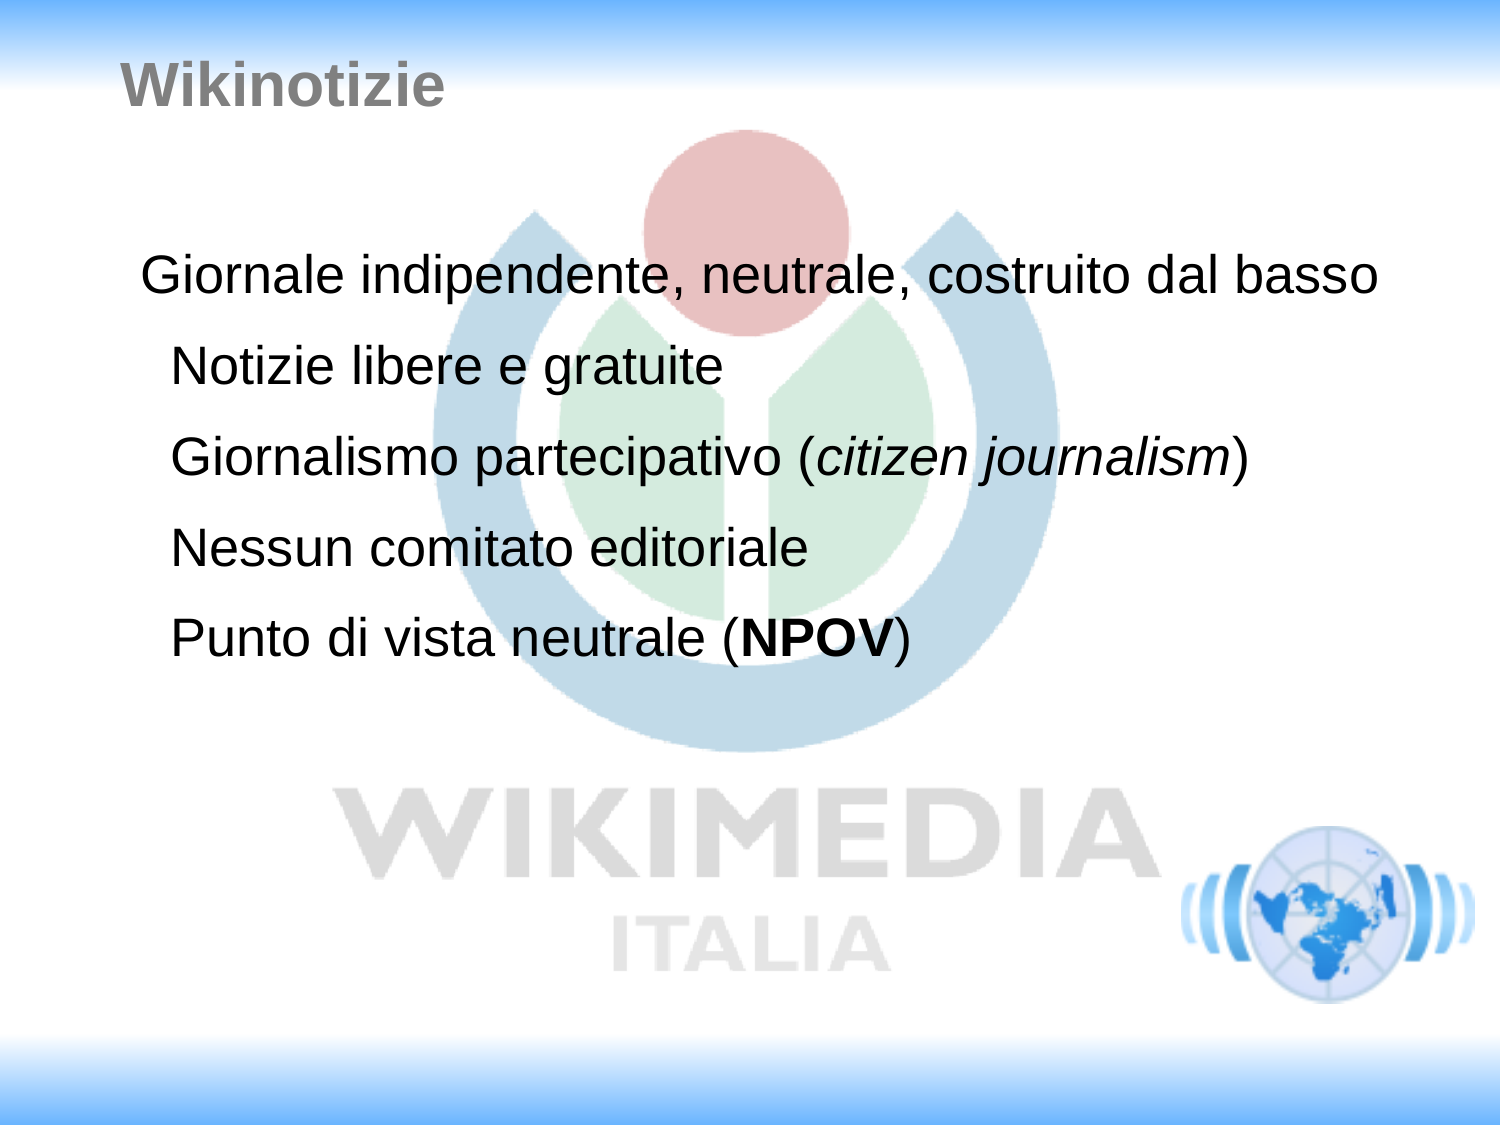

Wikinotizie
Giornale indipendente, neutrale, costruito dal basso
 Notizie libere e gratuite
 Giornalismo partecipativo (citizen journalism)
 Nessun comitato editoriale
 Punto di vista neutrale (NPOV)